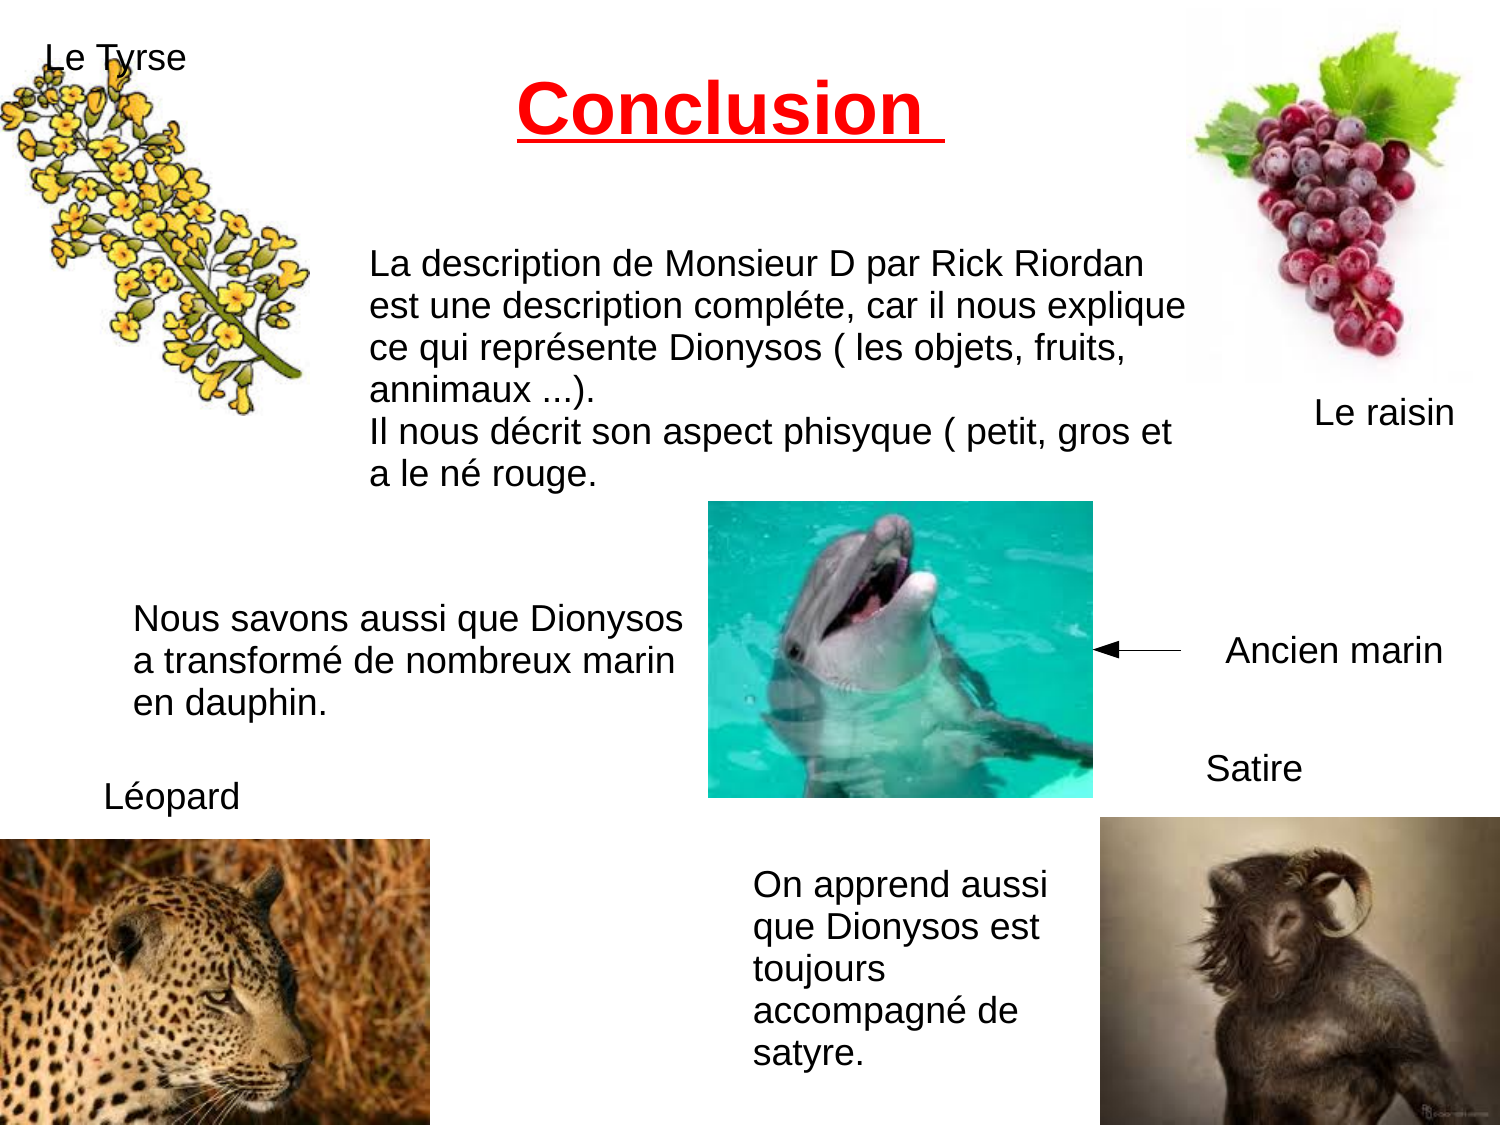

Le Tyrse
Conclusion
La description de Monsieur D par Rick Riordan est une description compléte, car il nous explique ce qui représente Dionysos ( les objets, fruits, annimaux ...).
Il nous décrit son aspect phisyque ( petit, gros et a le né rouge.
Le raisin
Nous savons aussi que Dionysos a transformé de nombreux marin en dauphin.
Ancien marin
Satire
Léopard
On apprend aussi que Dionysos est toujours accompagné de satyre.